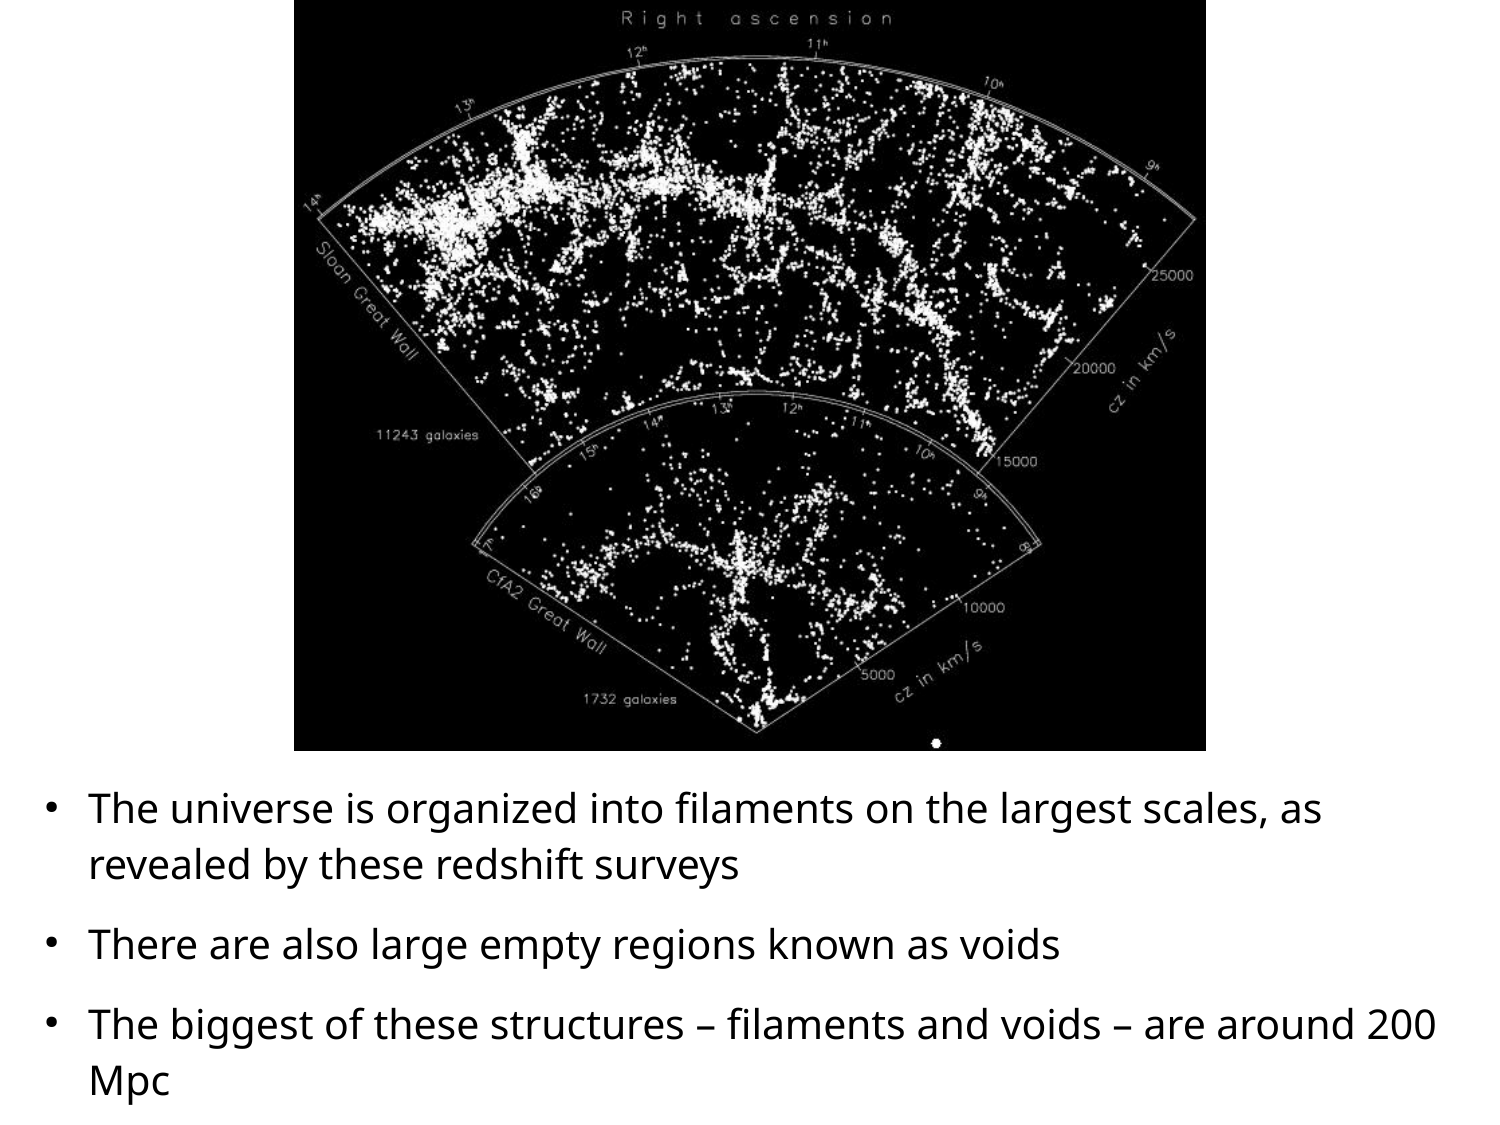

#
The universe is organized into filaments on the largest scales, as revealed by these redshift surveys
There are also large empty regions known as voids
The biggest of these structures – filaments and voids – are around 200 Mpc